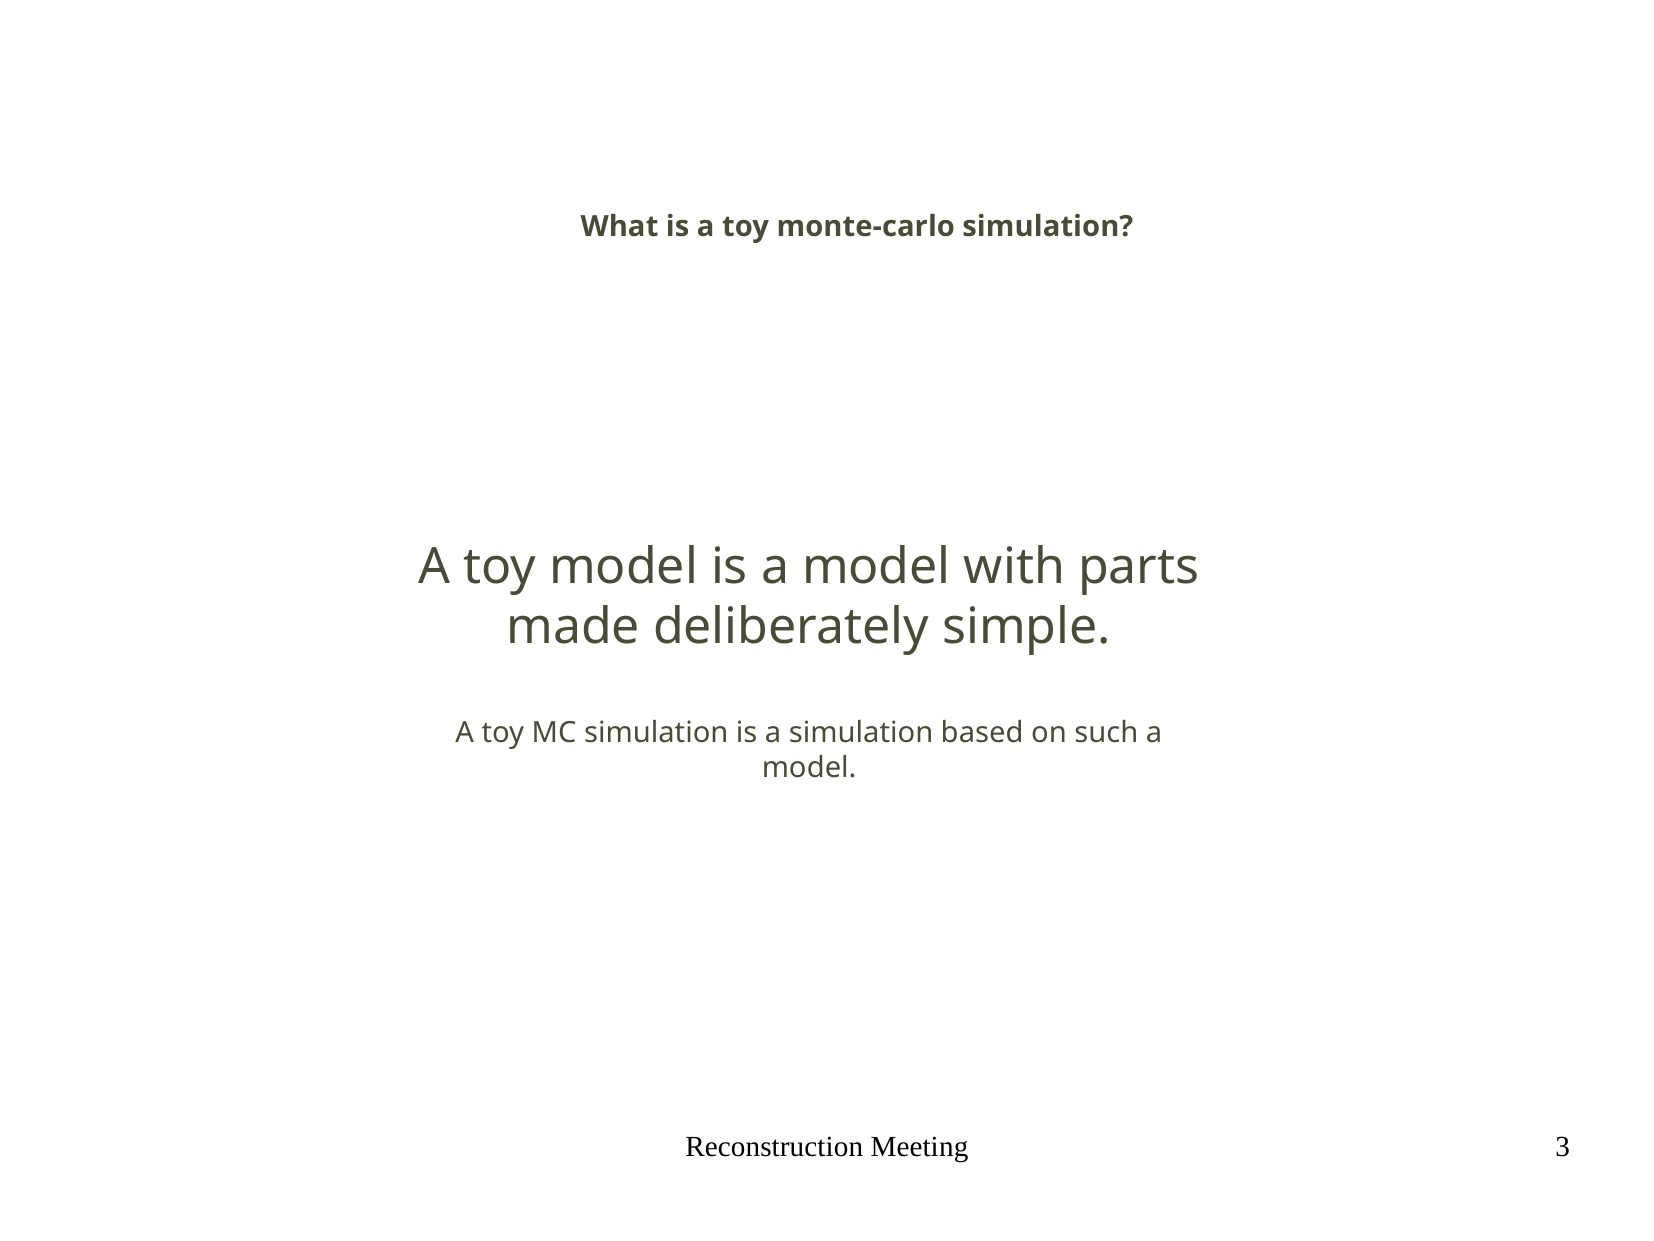

What is a toy monte-carlo simulation?
A toy model is a model with parts made deliberately simple.
A toy MC simulation is a simulation based on such a model.
Reconstruction Meeting
3